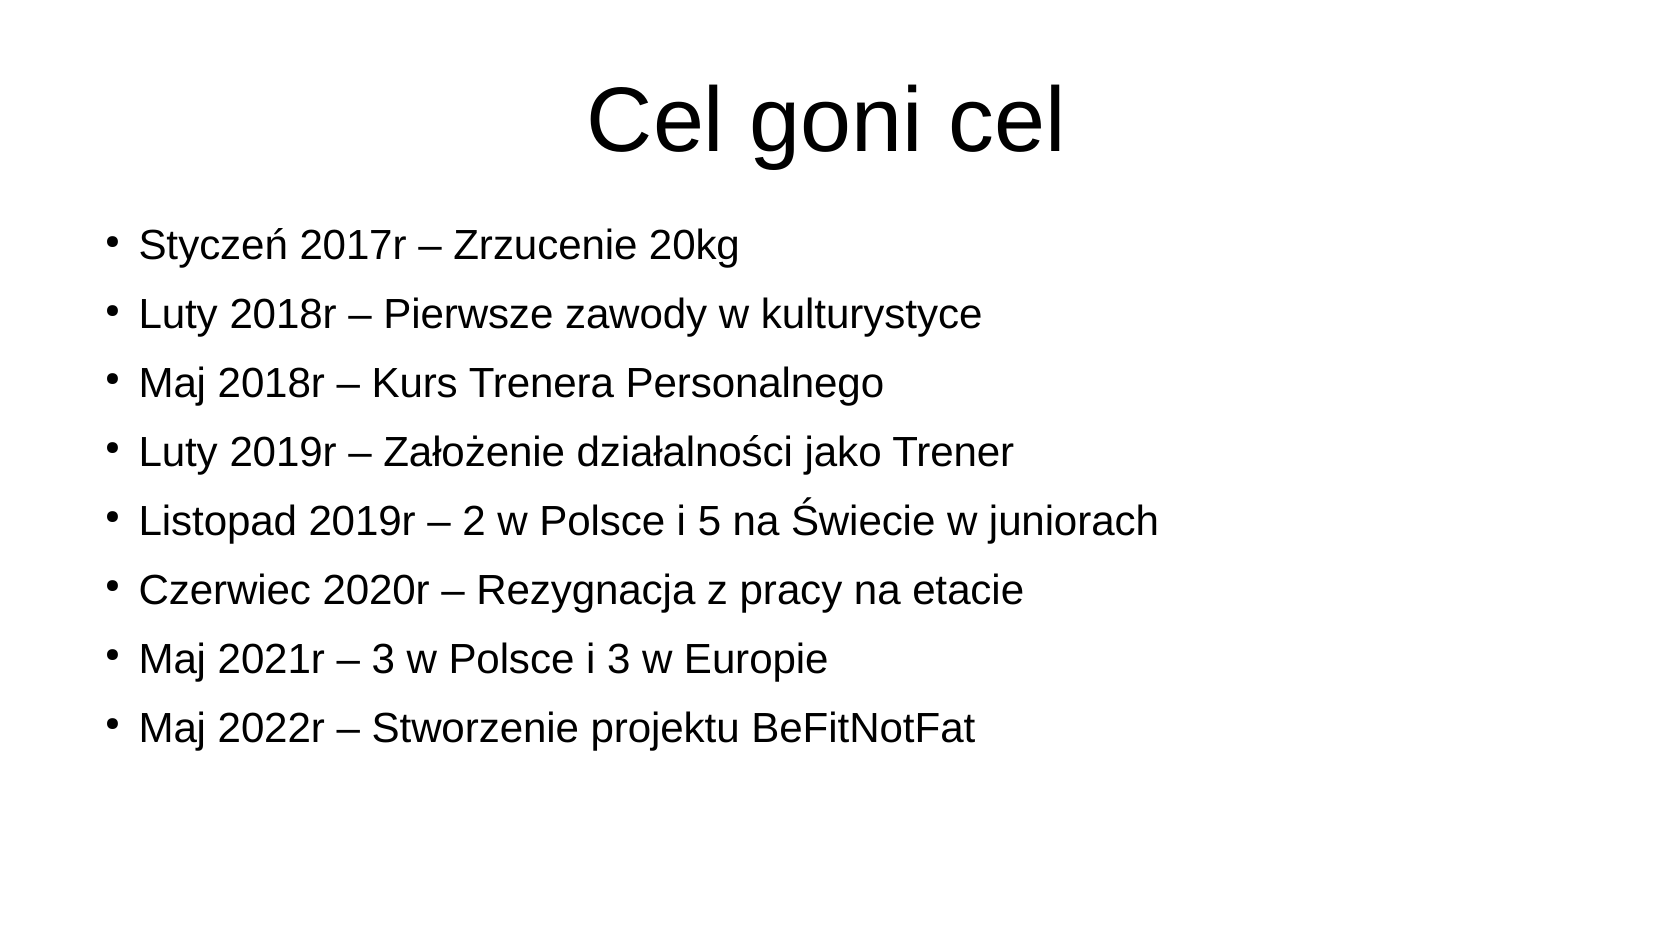

# Cel goni cel
Styczeń 2017r – Zrzucenie 20kg
Luty 2018r – Pierwsze zawody w kulturystyce
Maj 2018r – Kurs Trenera Personalnego
Luty 2019r – Założenie działalności jako Trener
Listopad 2019r – 2 w Polsce i 5 na Świecie w juniorach
Czerwiec 2020r – Rezygnacja z pracy na etacie
Maj 2021r – 3 w Polsce i 3 w Europie
Maj 2022r – Stworzenie projektu BeFitNotFat